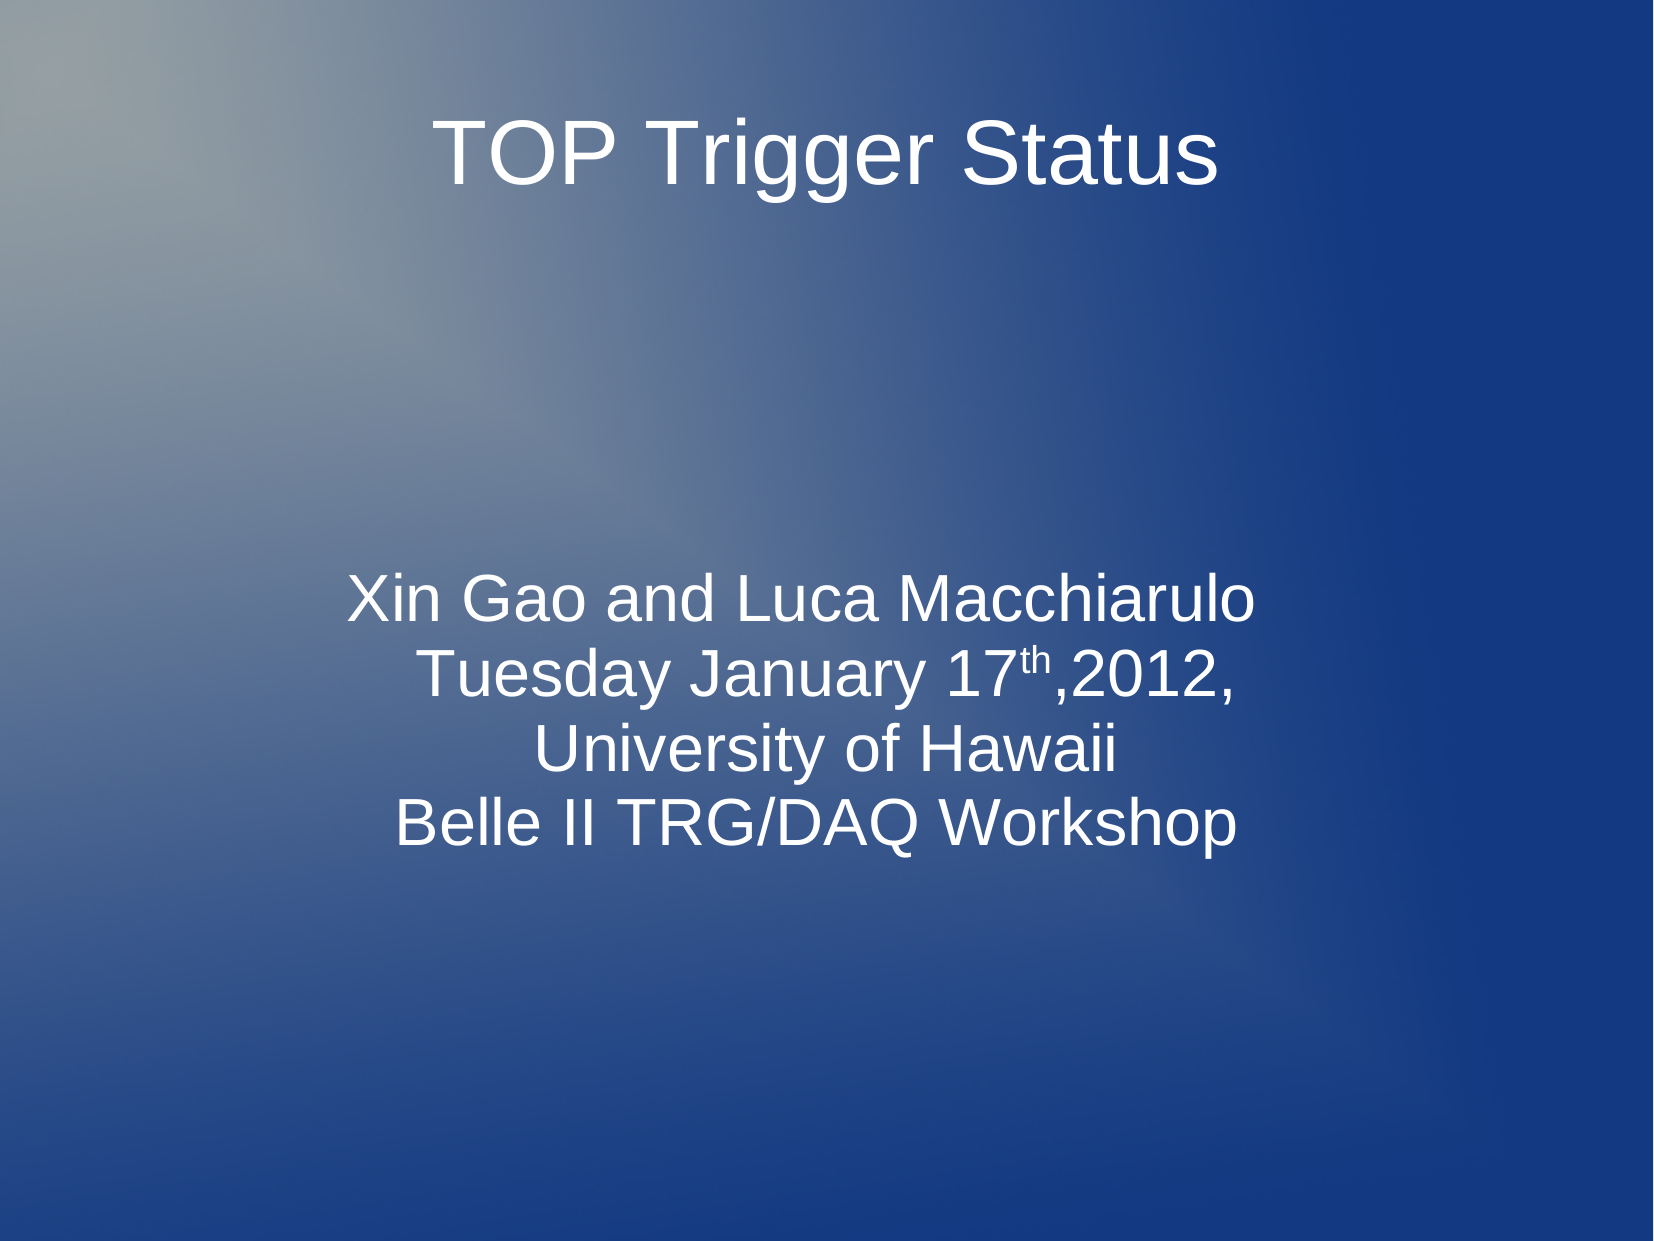

# TOP Trigger Status
Xin Gao and Luca Macchiarulo
Tuesday January 17th,2012,
University of Hawaii
Belle II TRG/DAQ Workshop